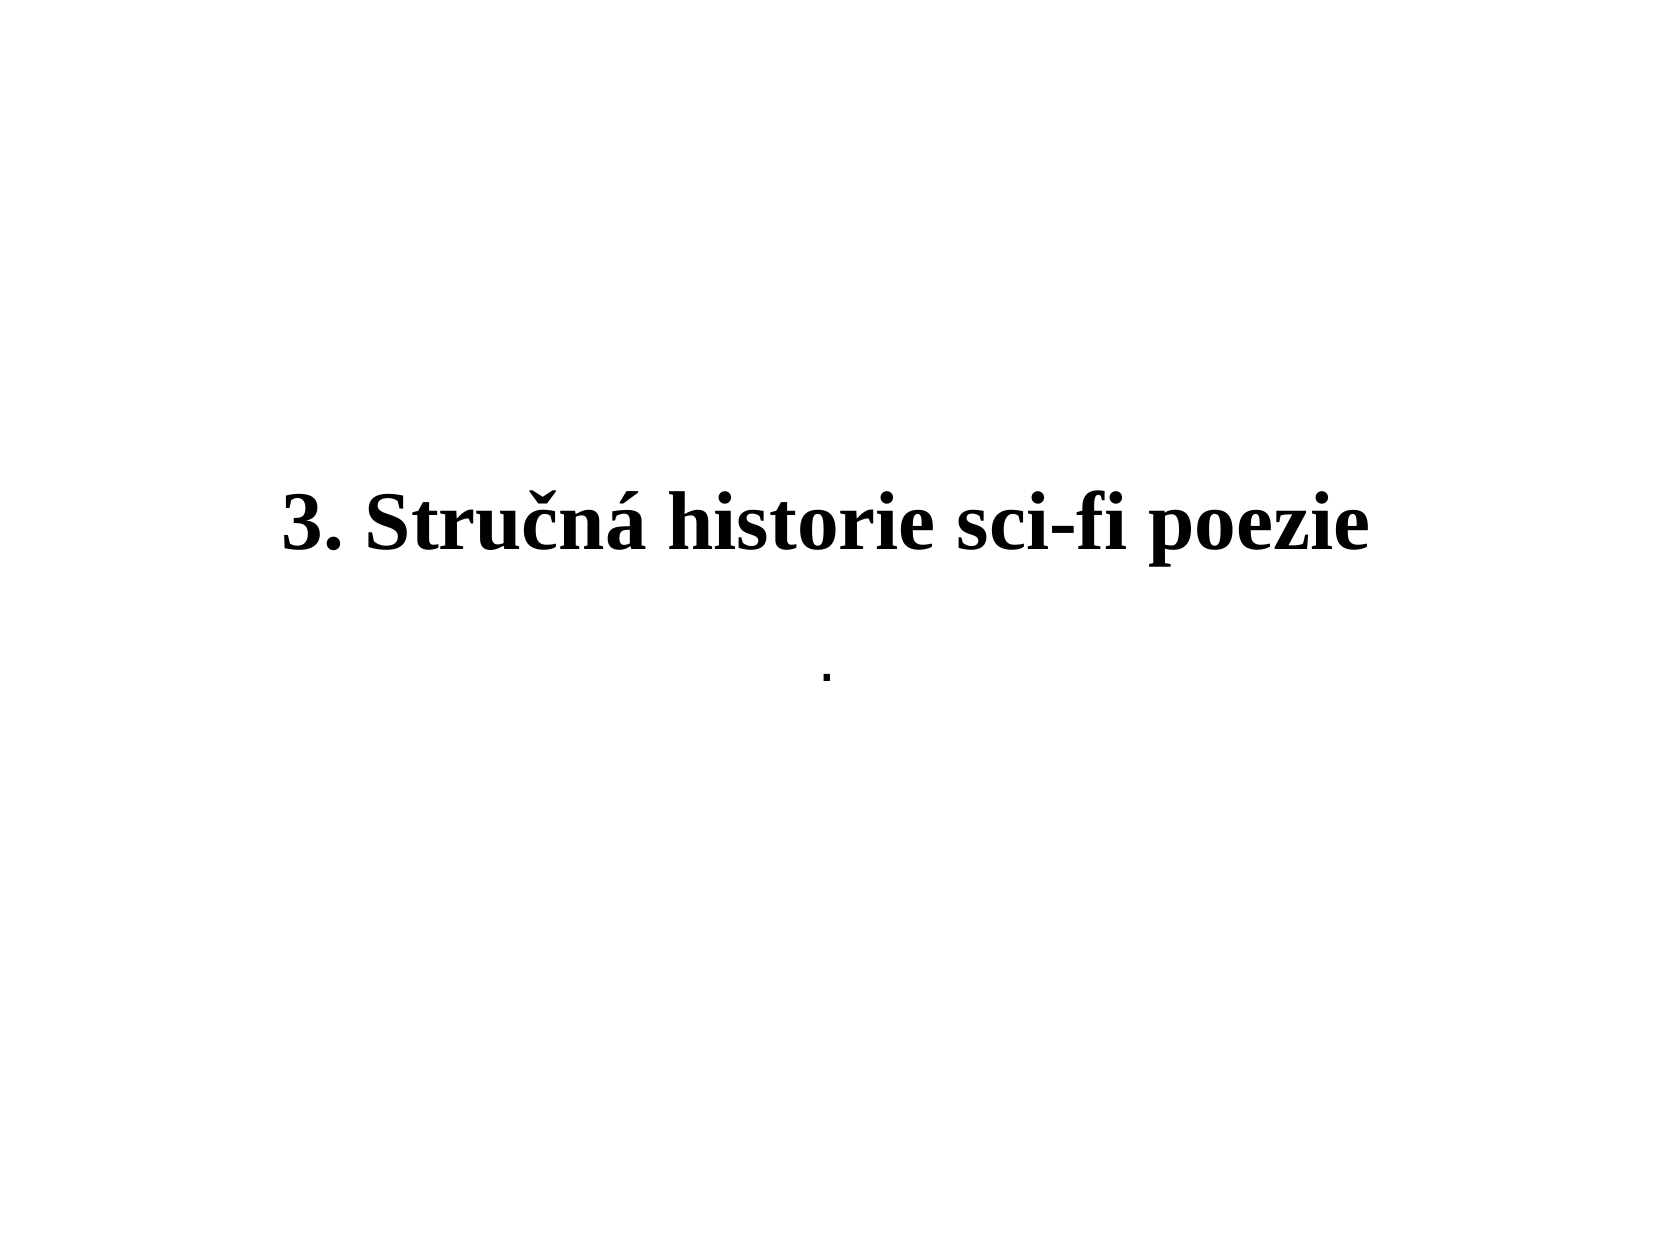

# 3. Stručná historie sci-fi poezie
.